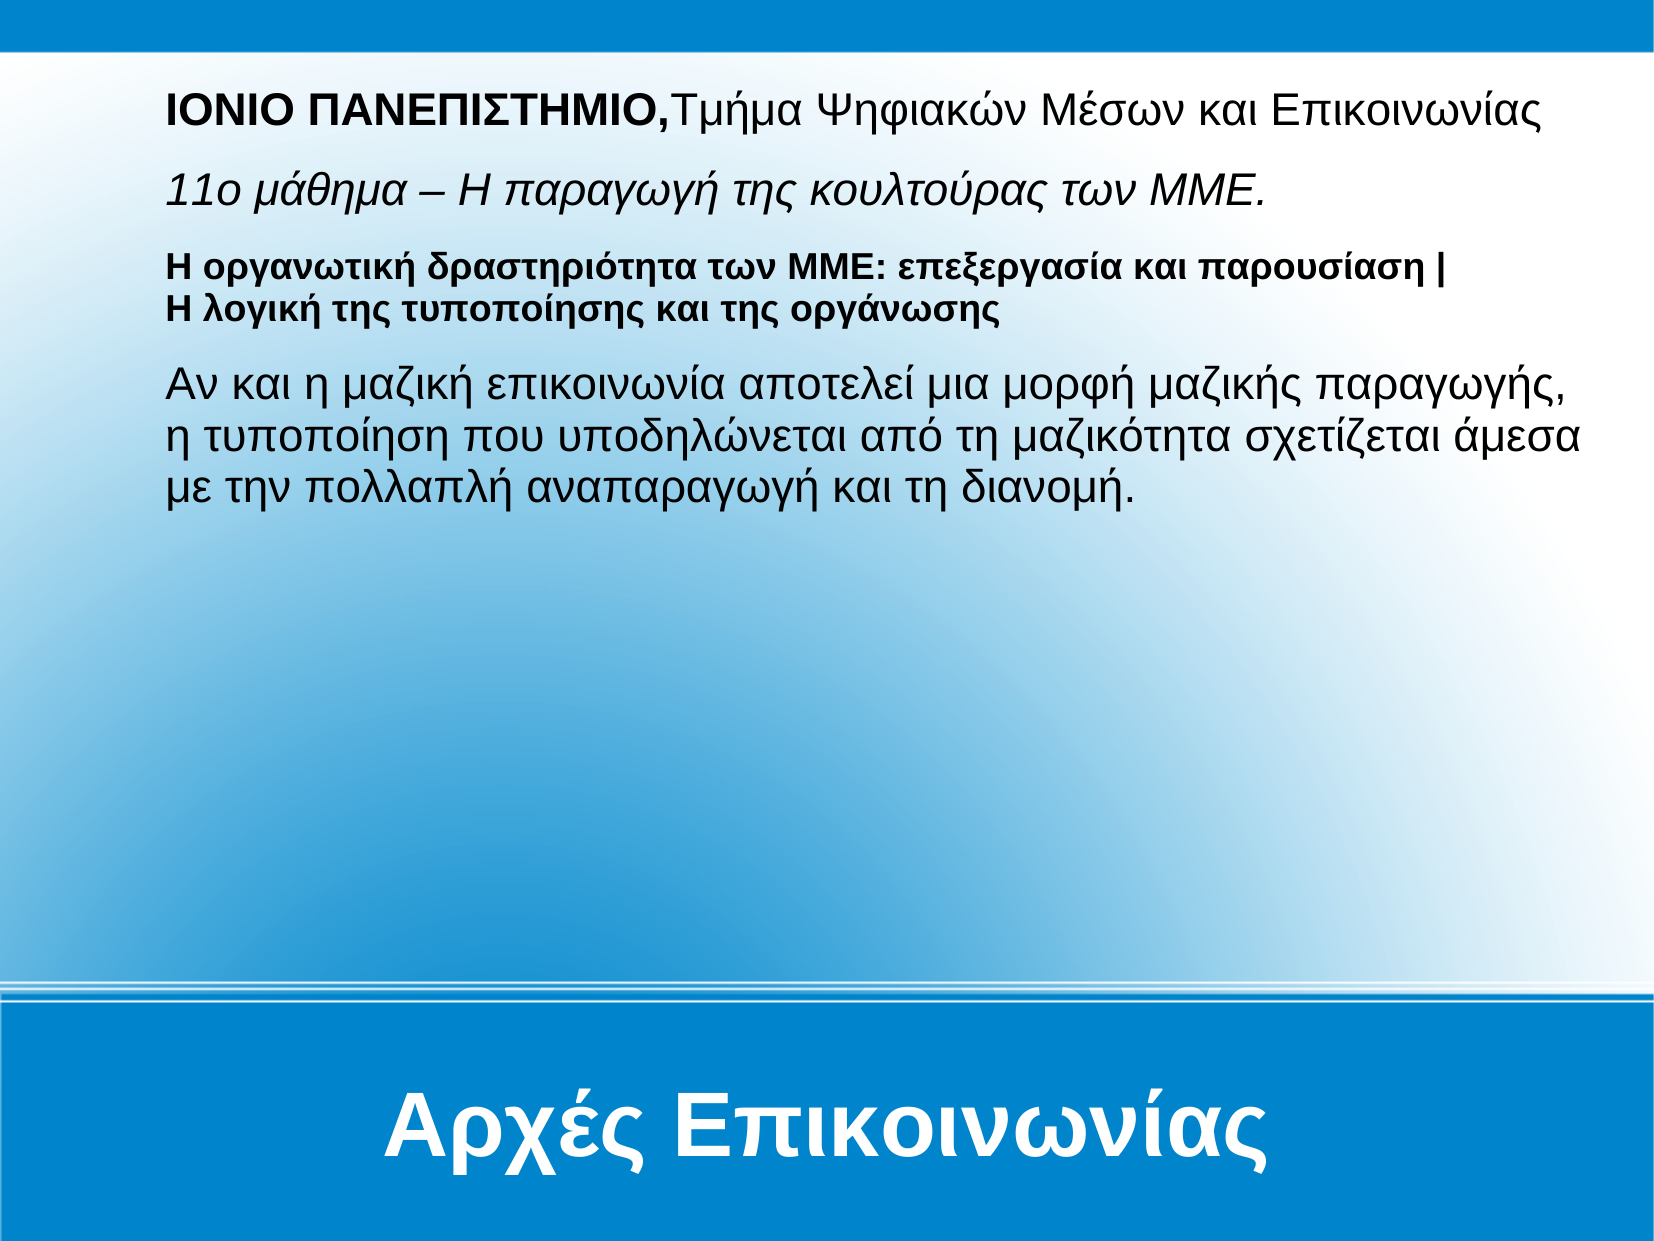

ΙΟΝΙΟ ΠΑΝΕΠΙΣΤΗΜΙΟ,Τμήμα Ψηφιακών Μέσων και Επικοινωνίας
11ο μάθημα – Η παραγωγή της κουλτούρας των ΜΜΕ.
Η οργανωτική δραστηριότητα των ΜΜΕ: επεξεργασία και παρουσίαση |
Η λογική της τυποποίησης και της οργάνωσης
Αν και η μαζική επικοινωνία αποτελεί μια μορφή μαζικής παραγωγής, η τυποποίηση που υποδηλώνεται από τη μαζικότητα σχετίζεται άμεσα με την πολλαπλή αναπαραγωγή και τη διανομή.
# Αρχές Επικοινωνίας